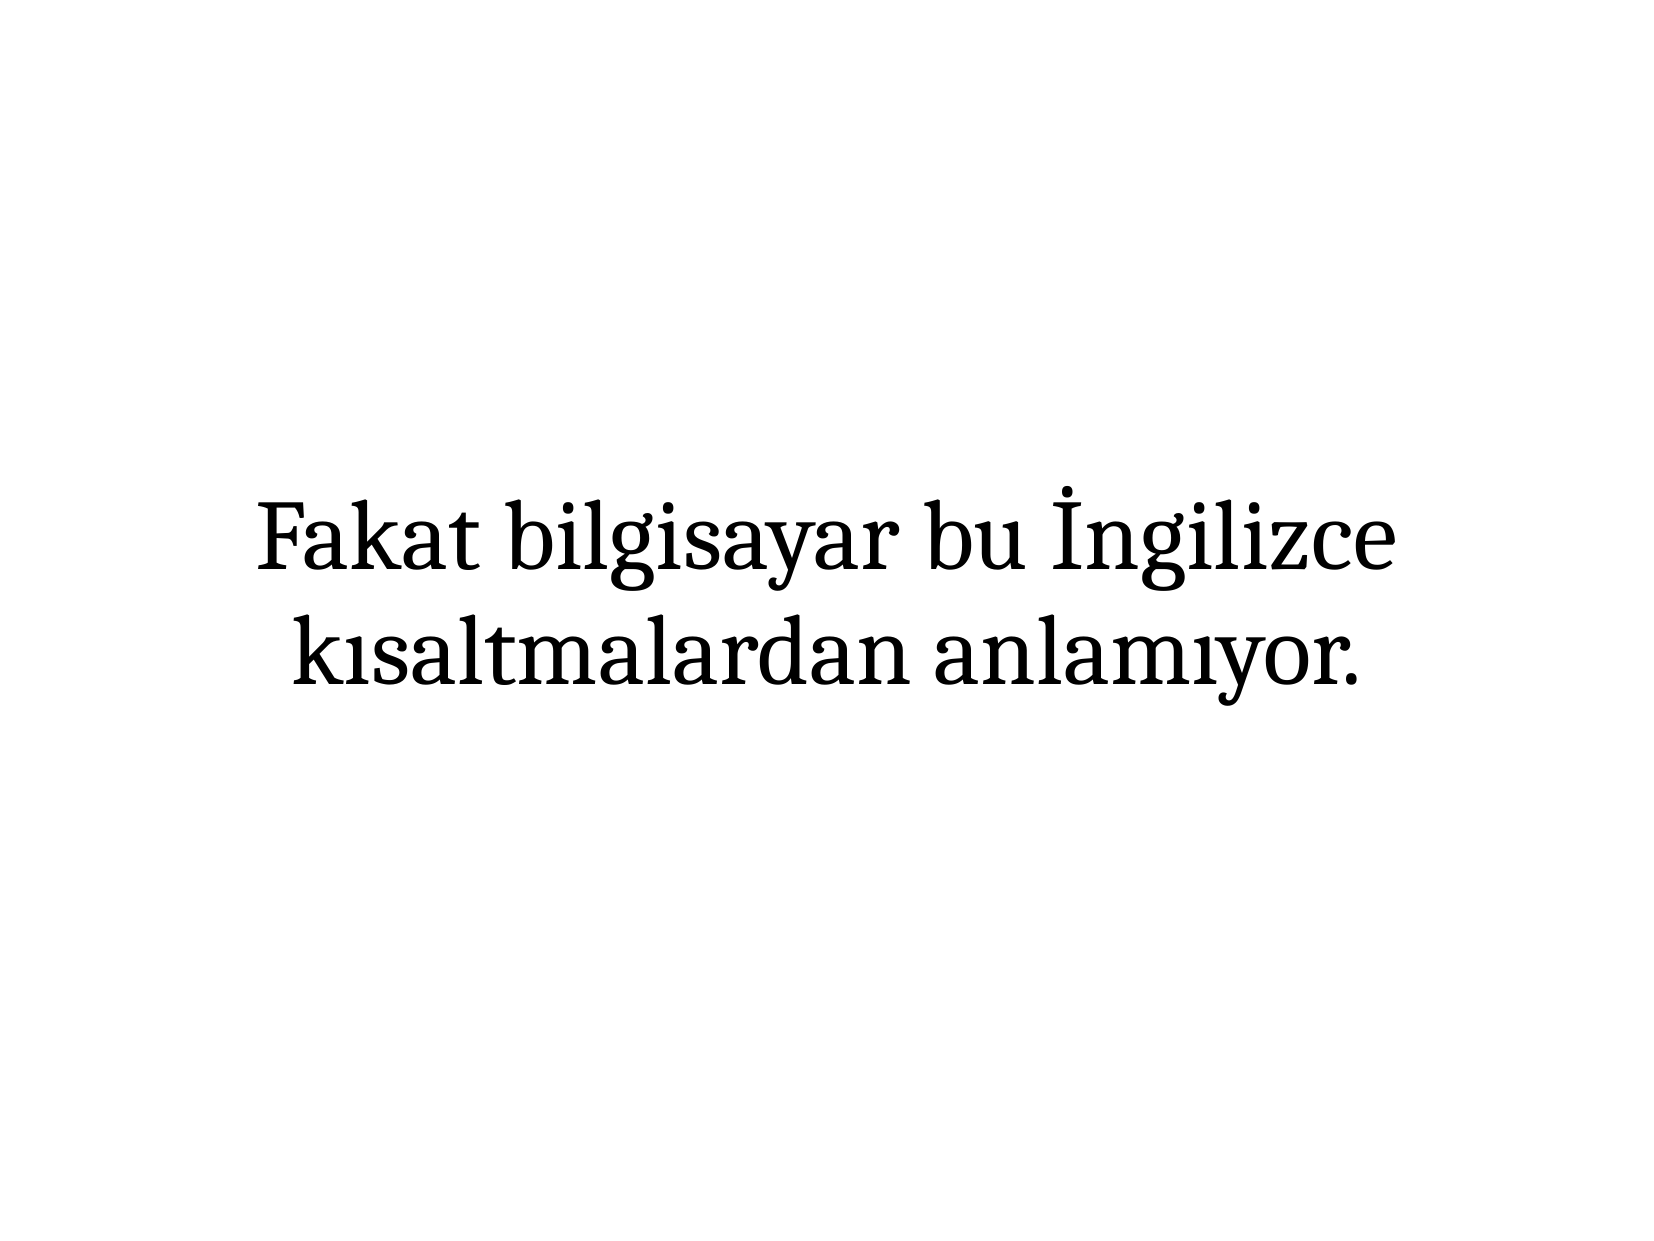

# Fakat bilgisayar bu İngilizce kısaltmalardan anlamıyor.